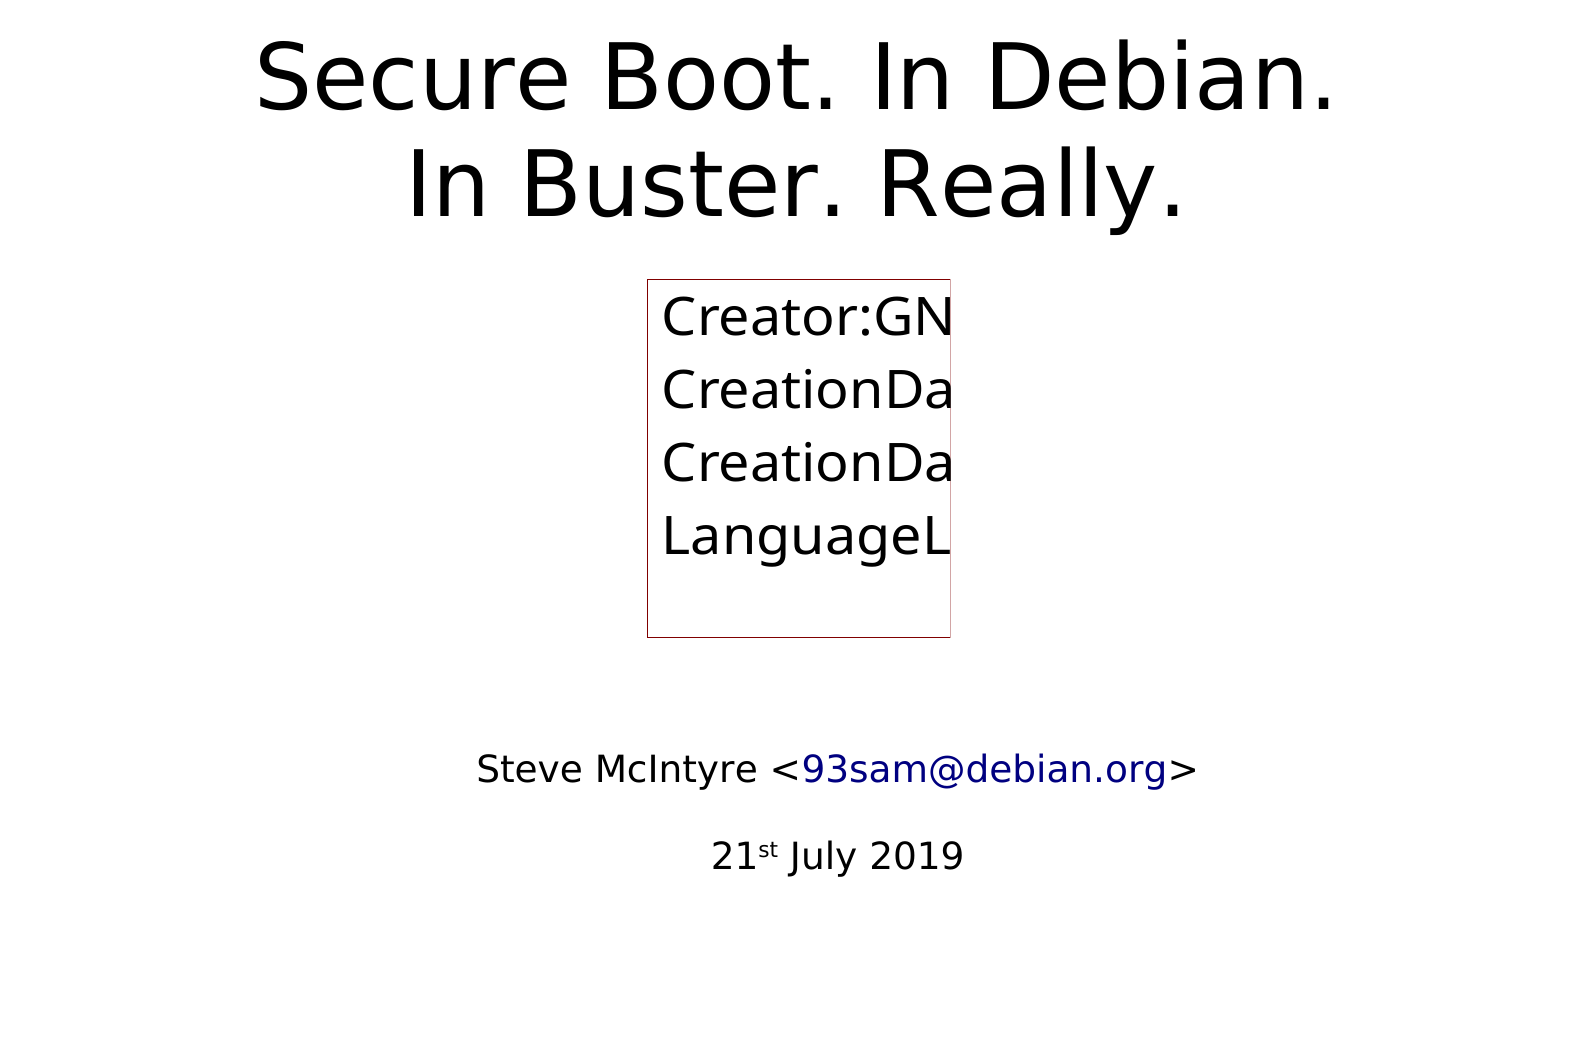

# Secure Boot. In Debian. In Buster. Really.
Steve McIntyre <93sam@debian.org>
21st July 2019
1